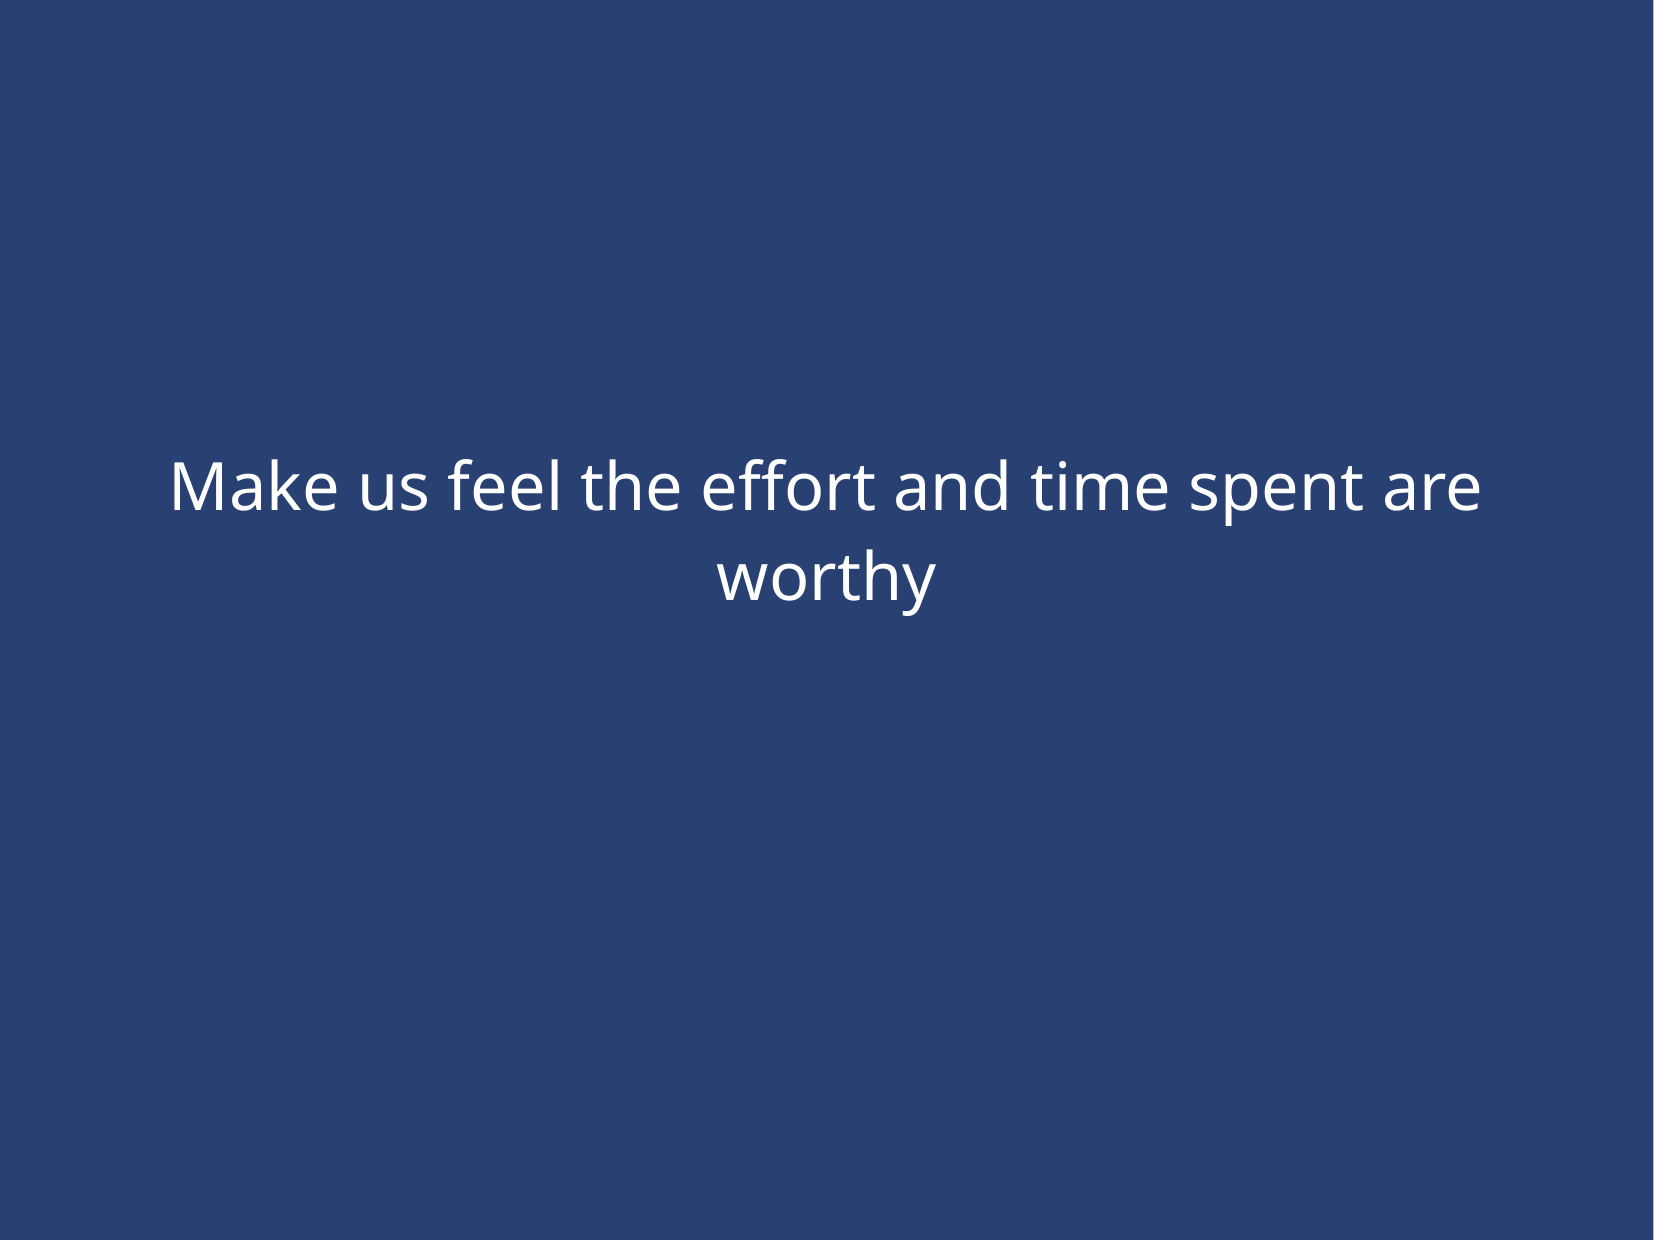

# Make us feel the effort and time spent are worthy